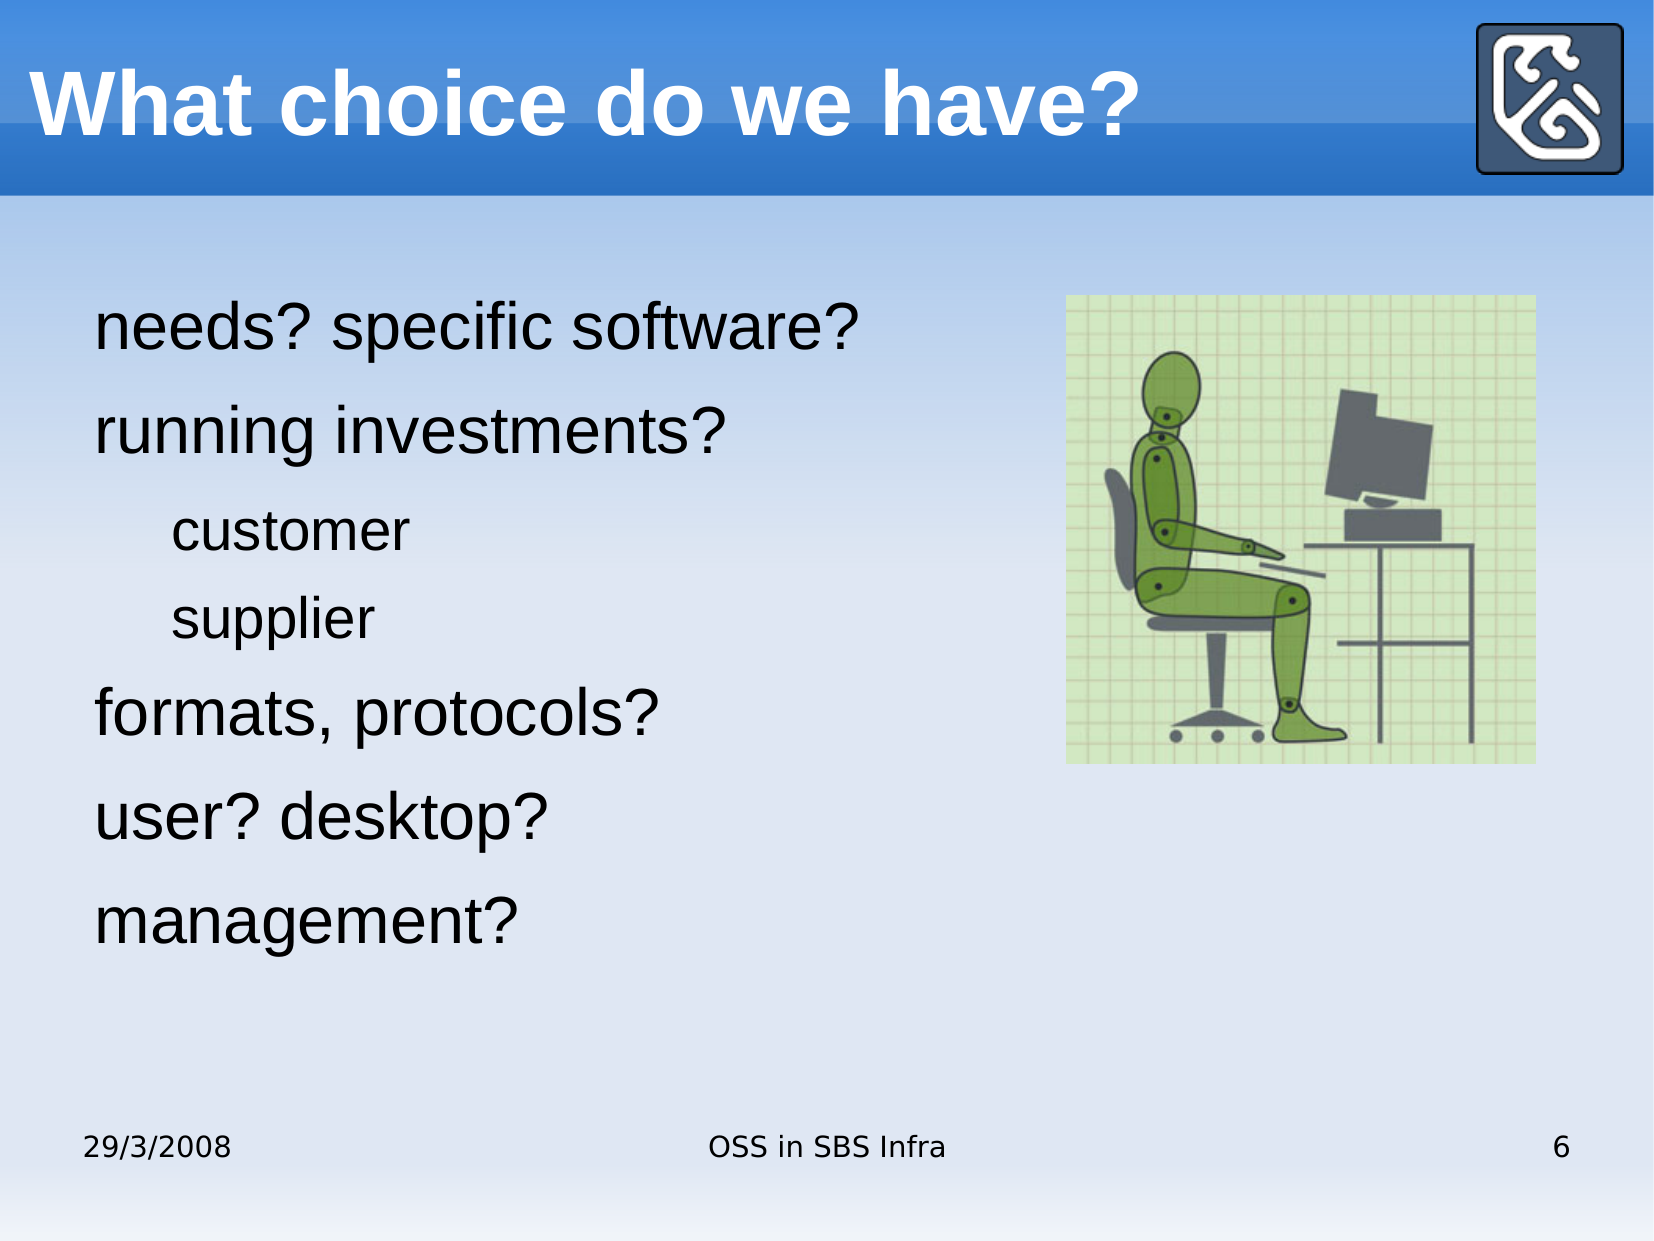

# What choice do we have?
needs? specific software?
running investments?
customer
supplier
formats, protocols?
user? desktop?
management?
29/3/2008
OSS in SBS Infra
6